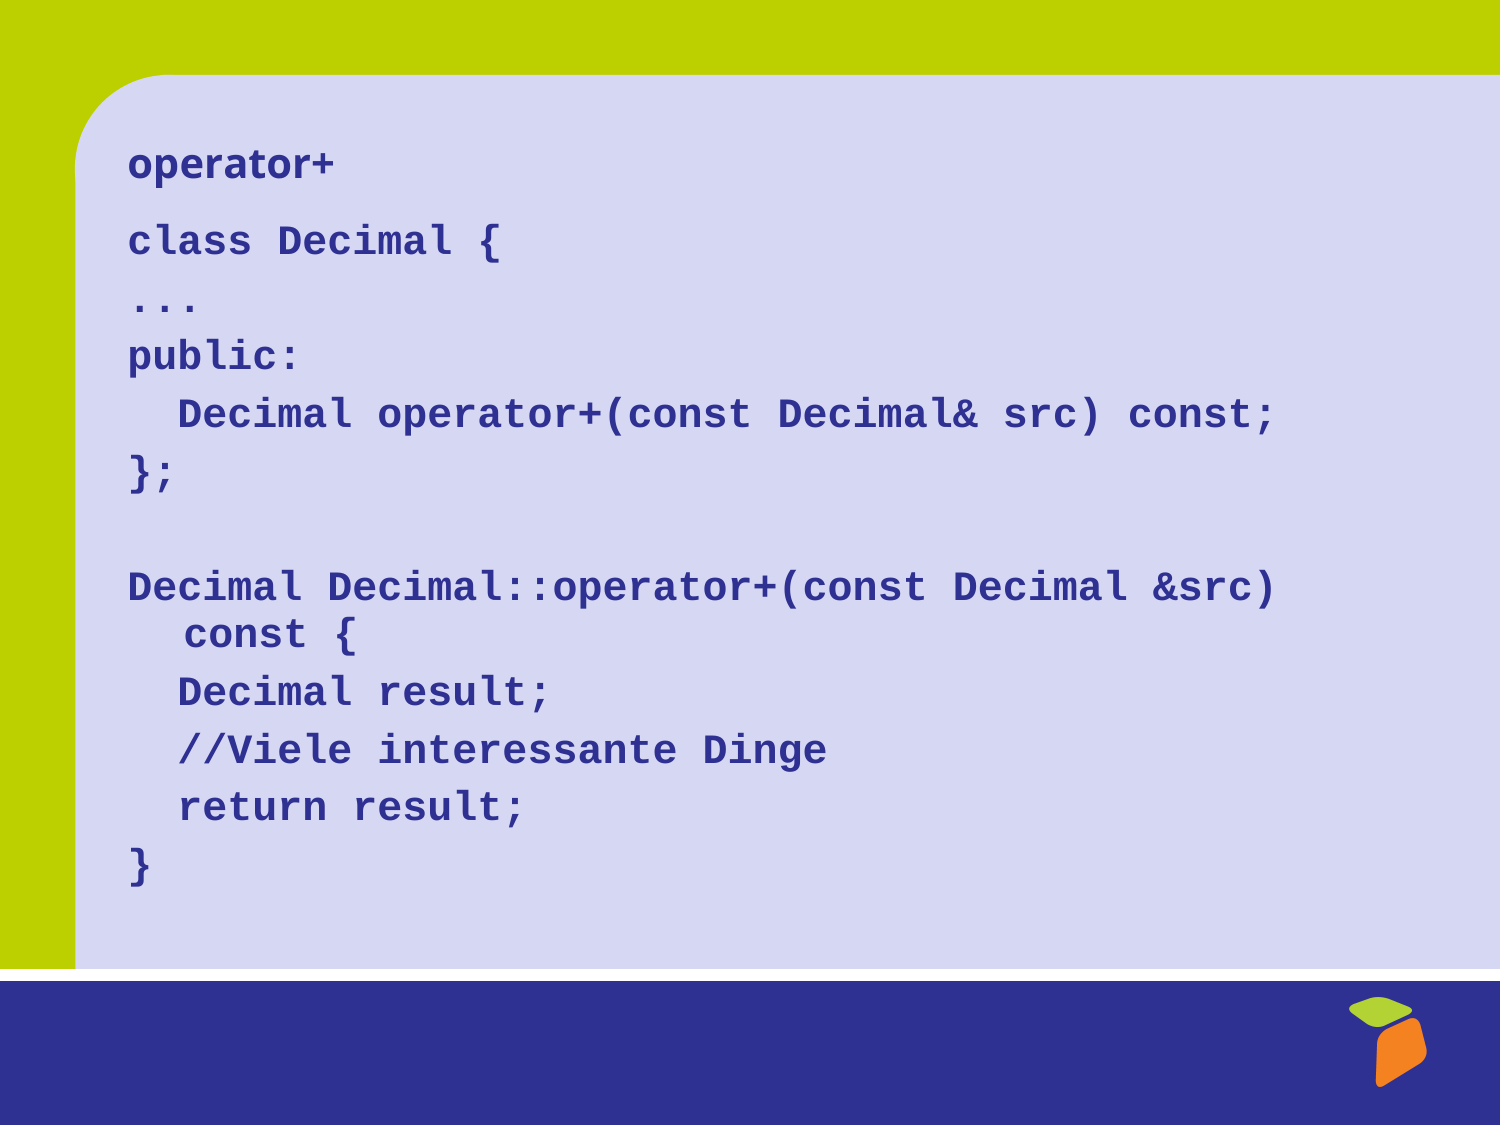

# operator+
class Decimal {
...
public:
 Decimal operator+(const Decimal& src) const;
};
Decimal Decimal::operator+(const Decimal &src) const {
 Decimal result;
 //Viele interessante Dinge
 return result;
}